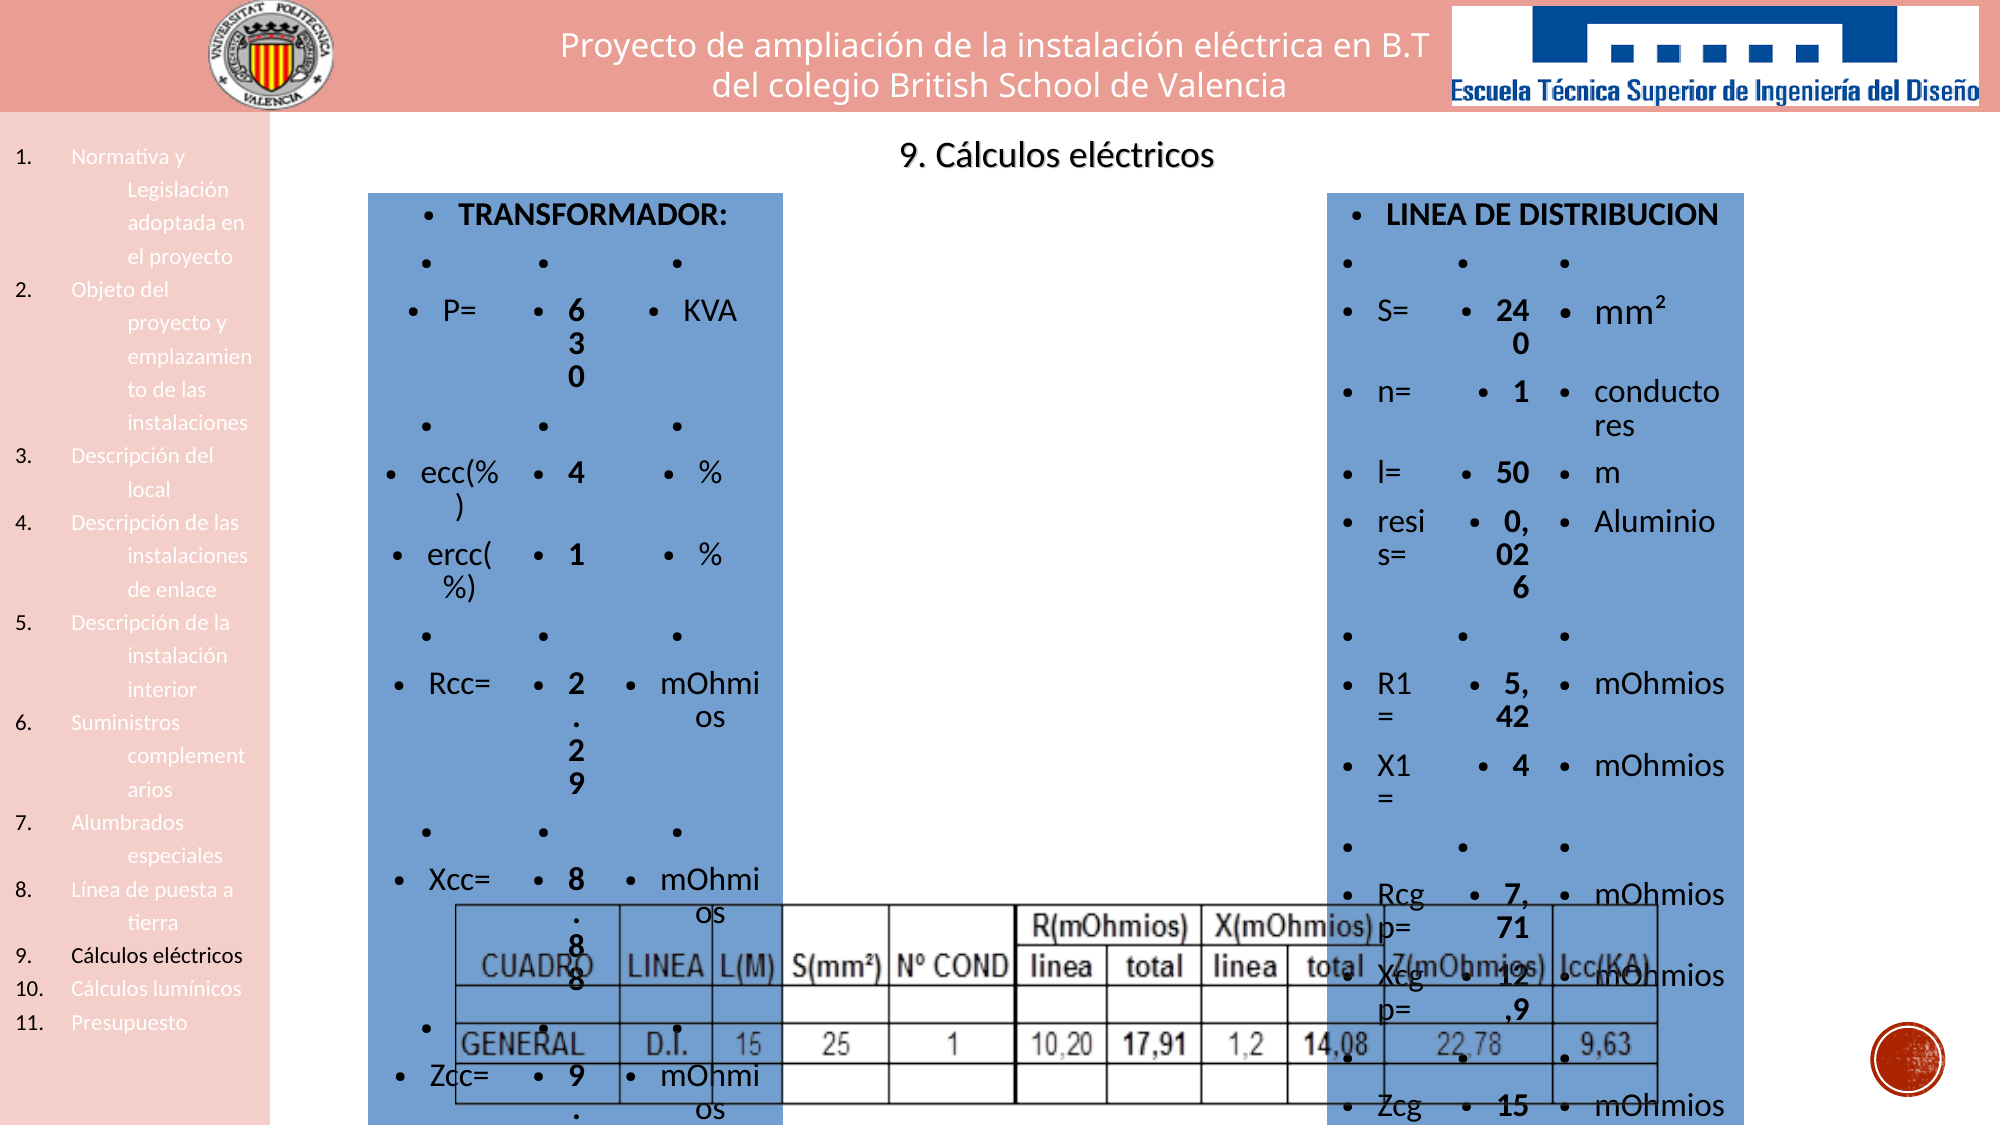

Proyecto de ampliación de la instalación eléctrica en B.T
del colegio British School de Valencia
Normativa y Legislación adoptada en el proyecto
Objeto del proyecto y emplazamiento de las instalaciones
Descripción del local
Descripción de las instalaciones de enlace
Descripción de la instalación interior
Suministros complementarios
Alumbrados especiales
Línea de puesta a tierra
Cálculos eléctricos
Cálculos lumínicos
Presupuesto
9. Cálculos eléctricos
| TRANSFORMADOR: | | |
| --- | --- | --- |
| | | |
| P= | 630 | KVA |
| | | |
| ecc(%) | 4 | % |
| ercc(%) | 1 | % |
| | | |
| Rcc= | 2.29 | mOhmios |
| | | |
| Xcc= | 8.88 | mOhmios |
| | | |
| Zcc= | 9.17 | mOhmios |
| LINEA DE DISTRIBUCION | | |
| --- | --- | --- |
| | | |
| S= | 240 | mm² |
| n= | 1 | conductores |
| l= | 50 | m |
| resis= | 0,026 | Aluminio |
| | | |
| R1= | 5,42 | mOhmios |
| X1= | 4 | mOhmios |
| | | |
| Rcgp= | 7,71 | mOhmios |
| Xcgp= | 12,9 | mOhmios |
| | | |
| Zcgp= | 15 | mOhmios |
| | | |
| Icc= | 14,6 | KA |